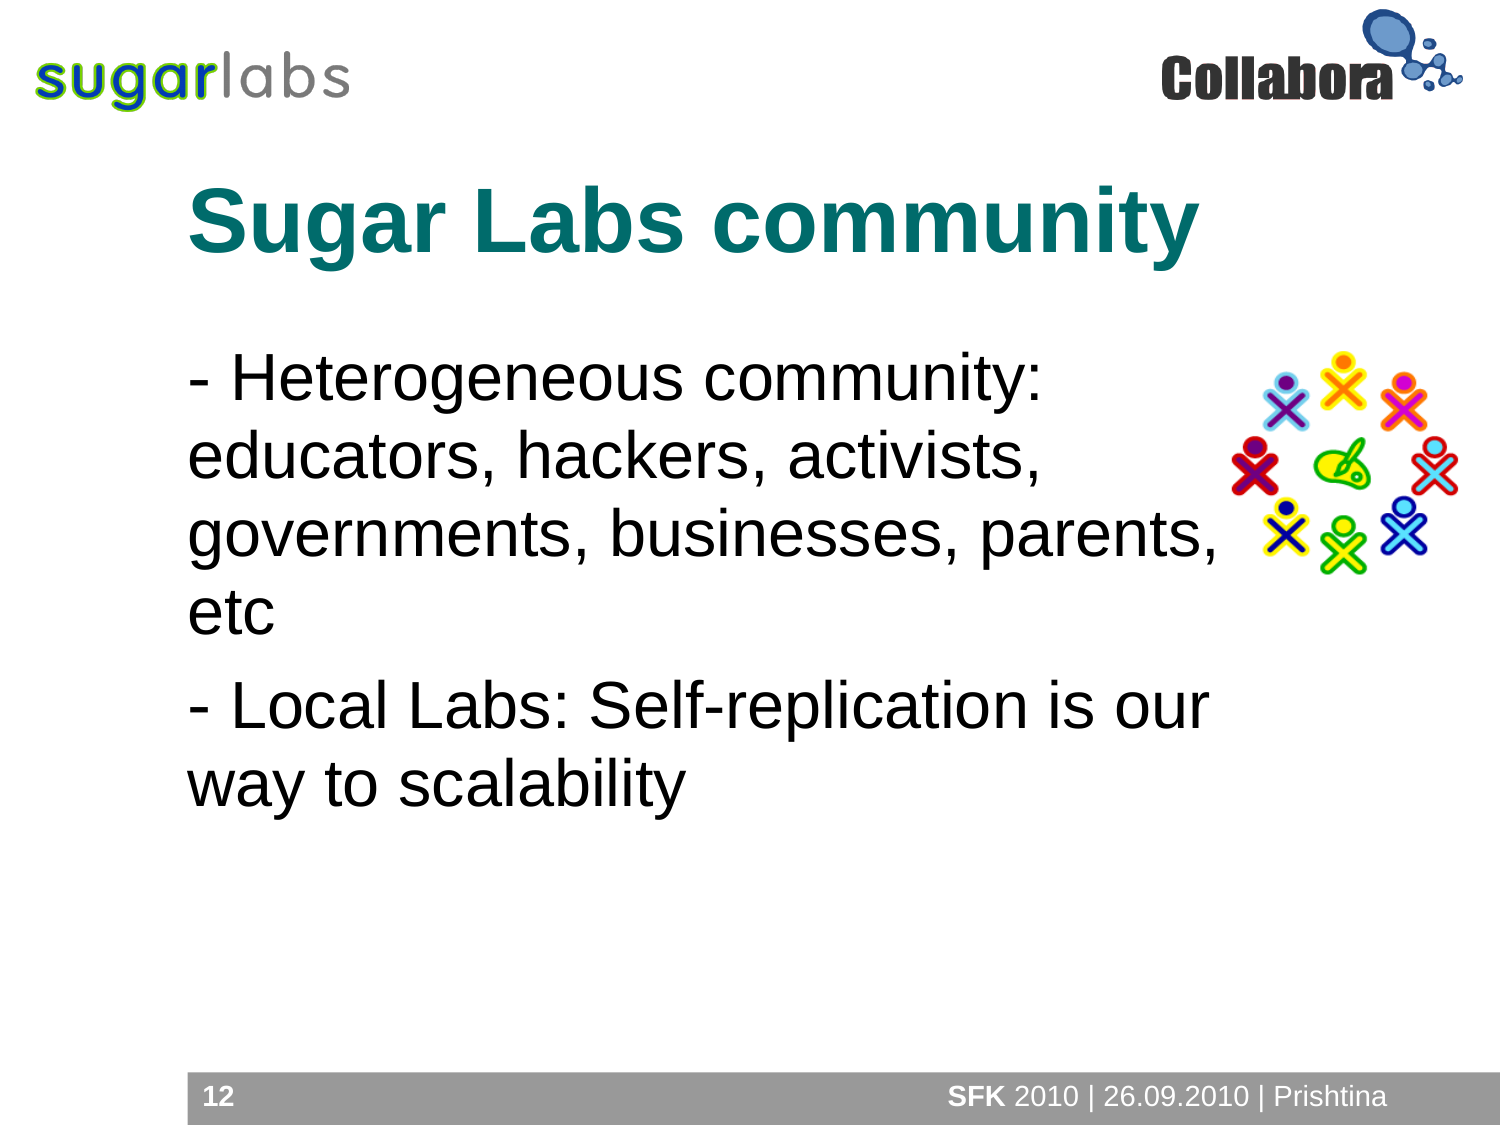

# Sugar Labs community
 Heterogeneous community: educators, hackers, activists, governments, businesses, parents, etc
 Local Labs: Self-replication is our way to scalability